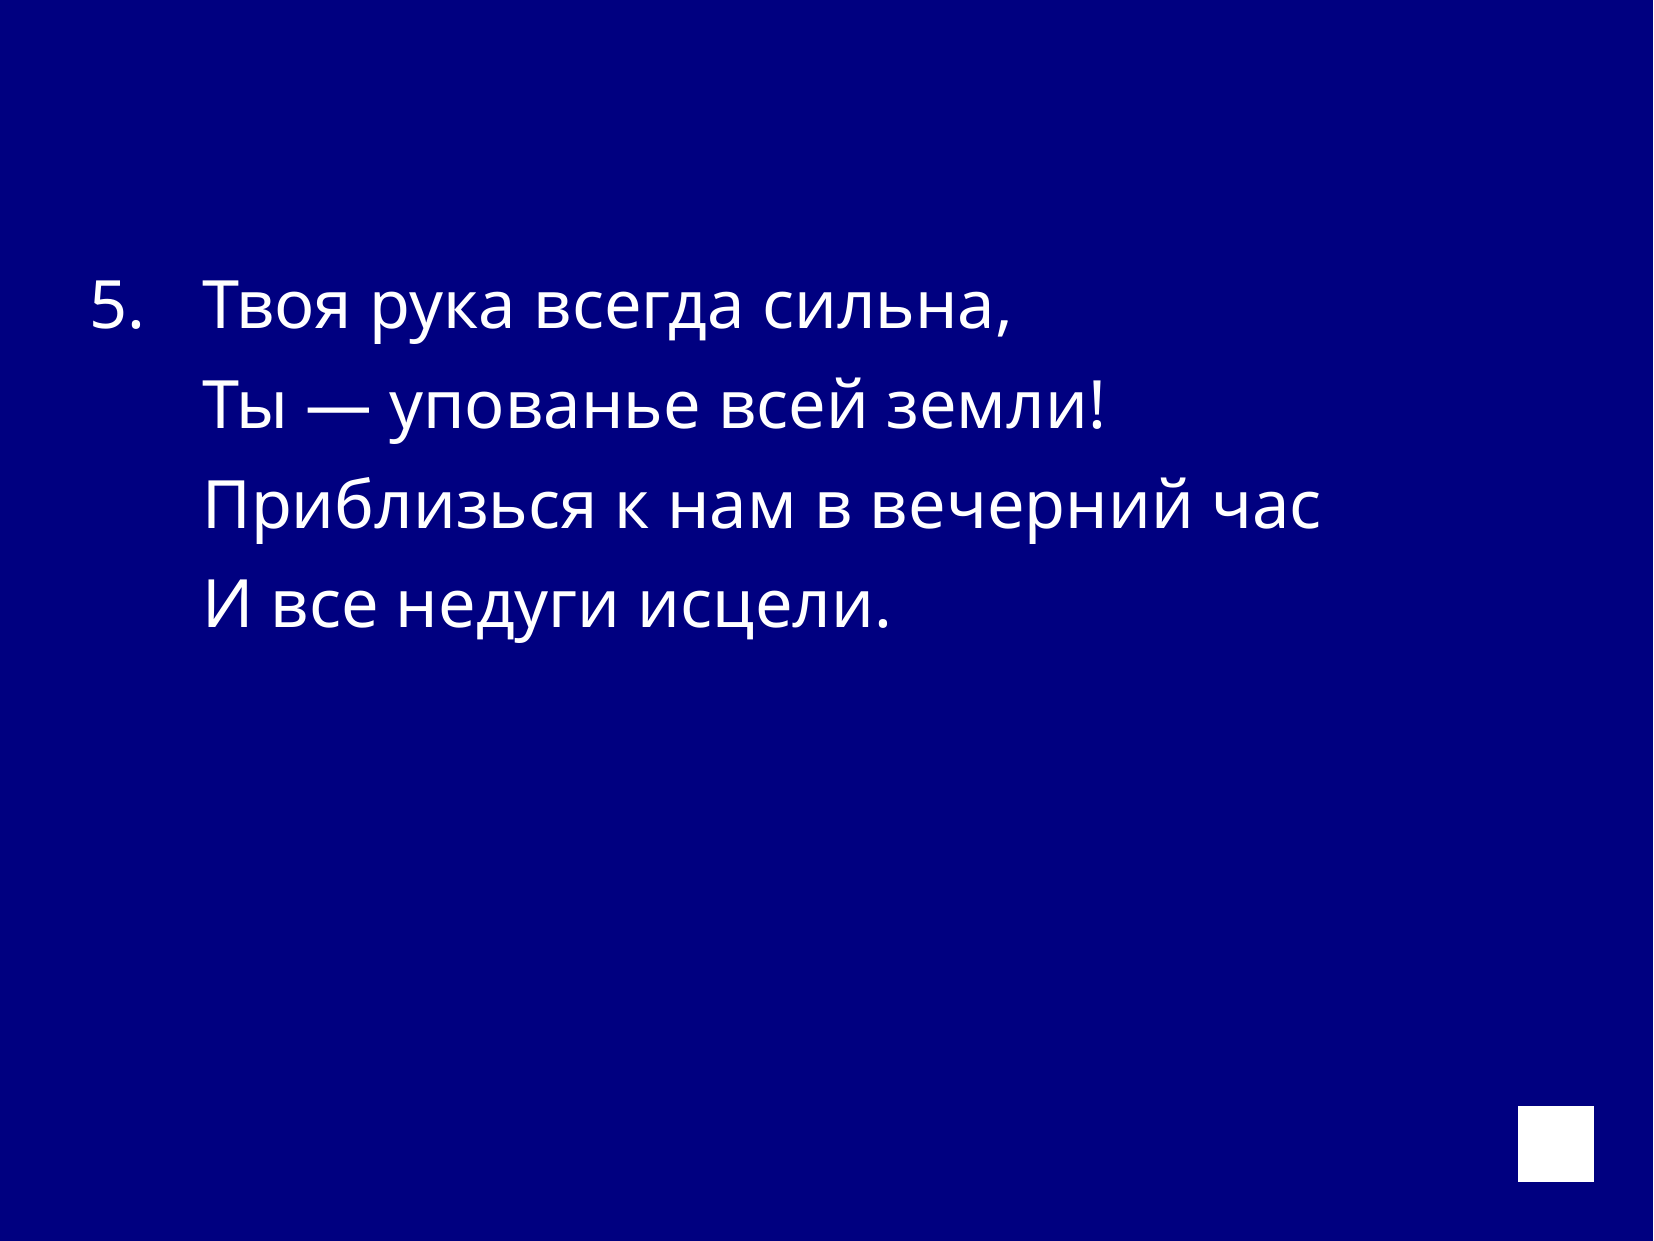

5.	Твоя рука всегда сильна,
	Ты — упованье всей земли!
	Приблизься к нам в вечерний час
	И все недуги исцели.